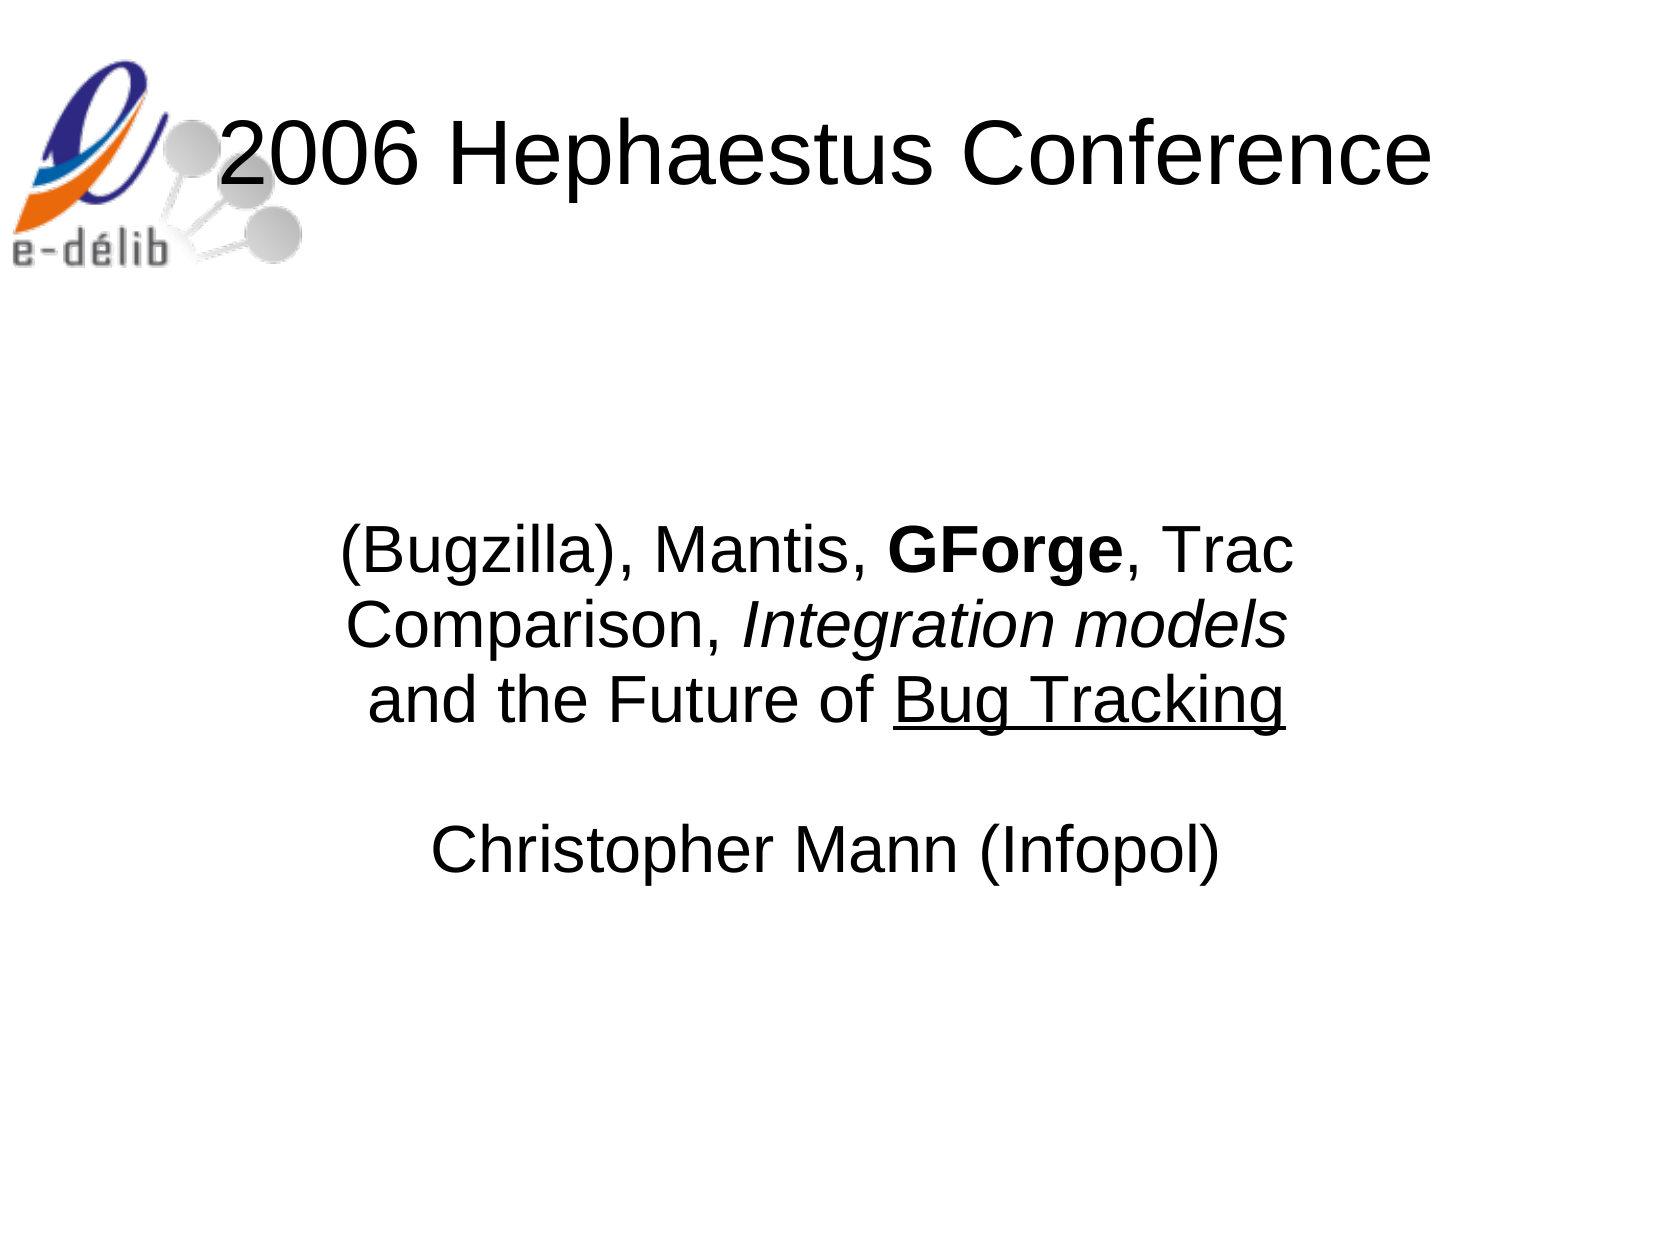

# 2006 Hephaestus Conference
(Bugzilla), Mantis, GForge, Trac
Comparison, Integration models
and the Future of Bug Tracking
Christopher Mann (Infopol)